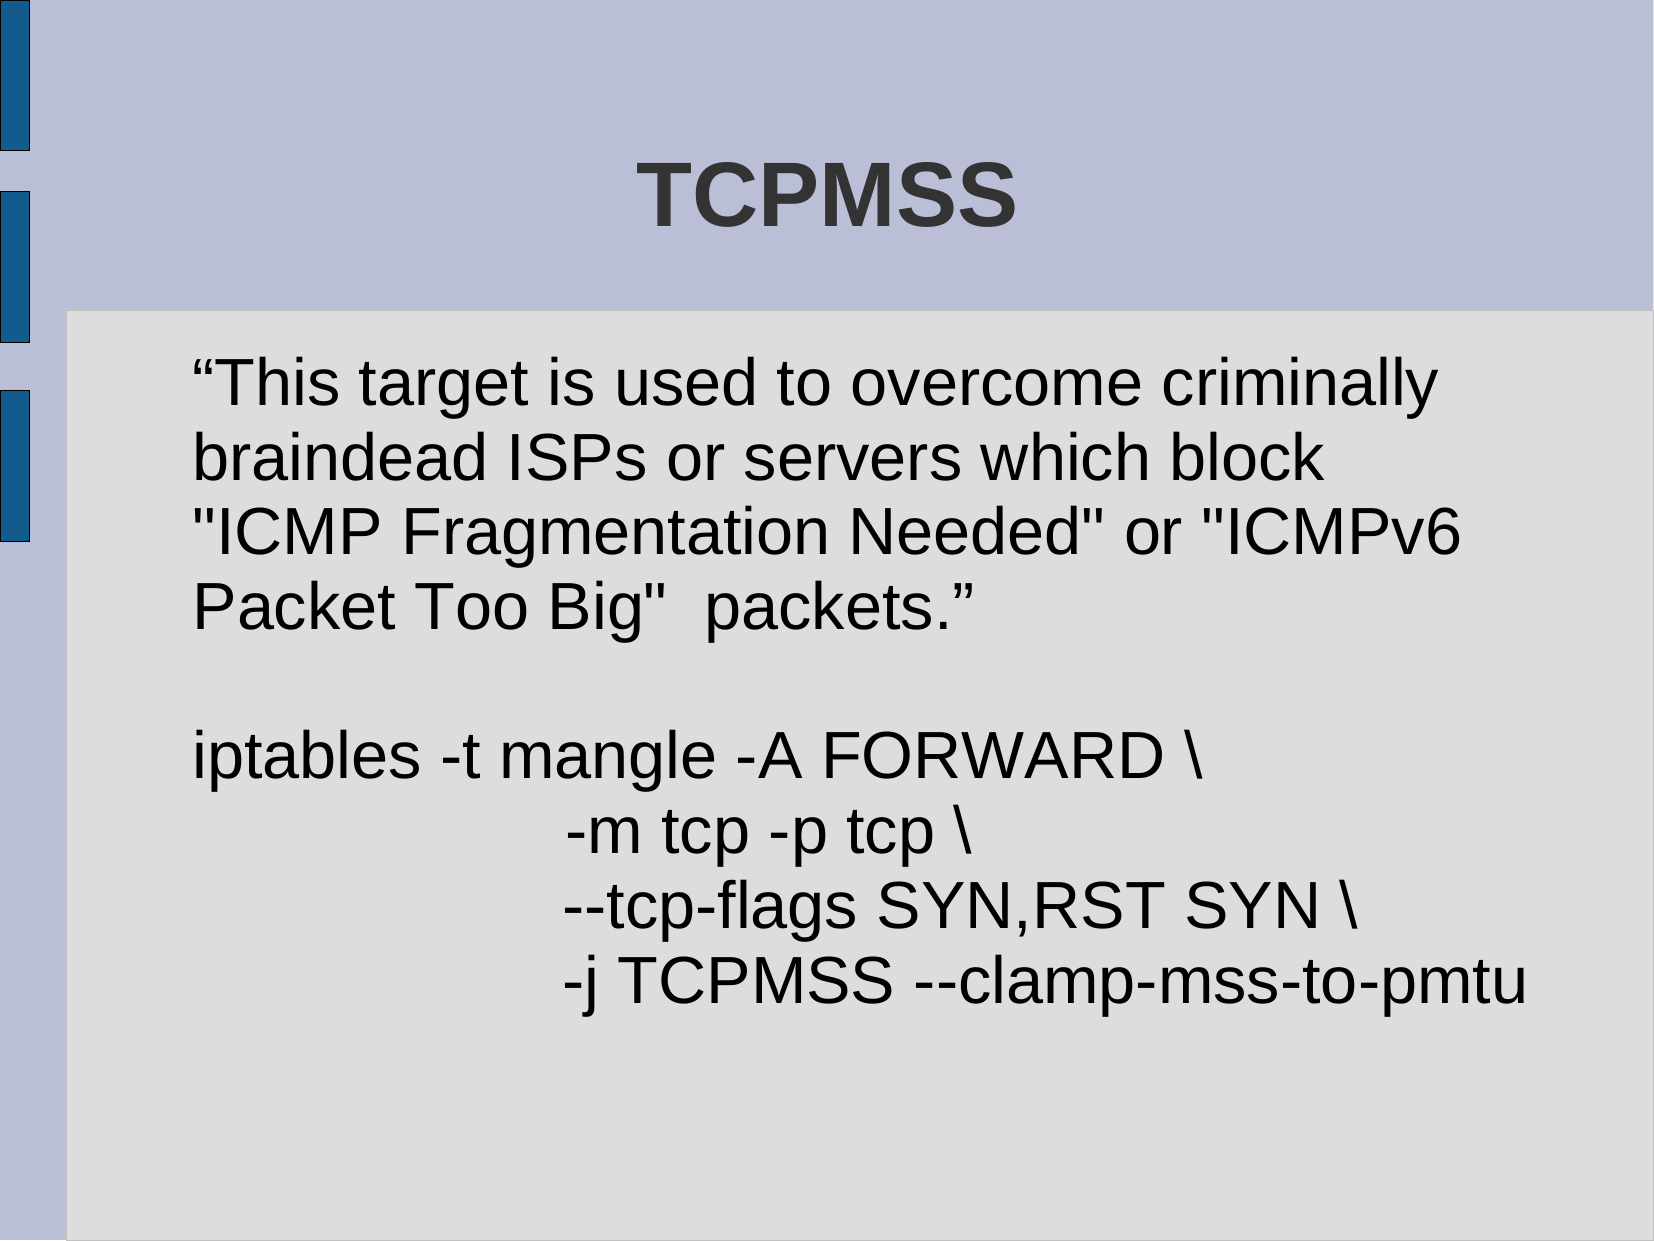

# TCPMSS
“This target is used to overcome criminally braindead ISPs or servers which block "ICMP Fragmentation Needed" or "ICMPv6 Packet Too Big" packets.”
iptables -t mangle -A FORWARD \
 -m tcp -p tcp \
 --tcp-flags SYN,RST SYN \
 -j TCPMSS --clamp-mss-to-pmtu